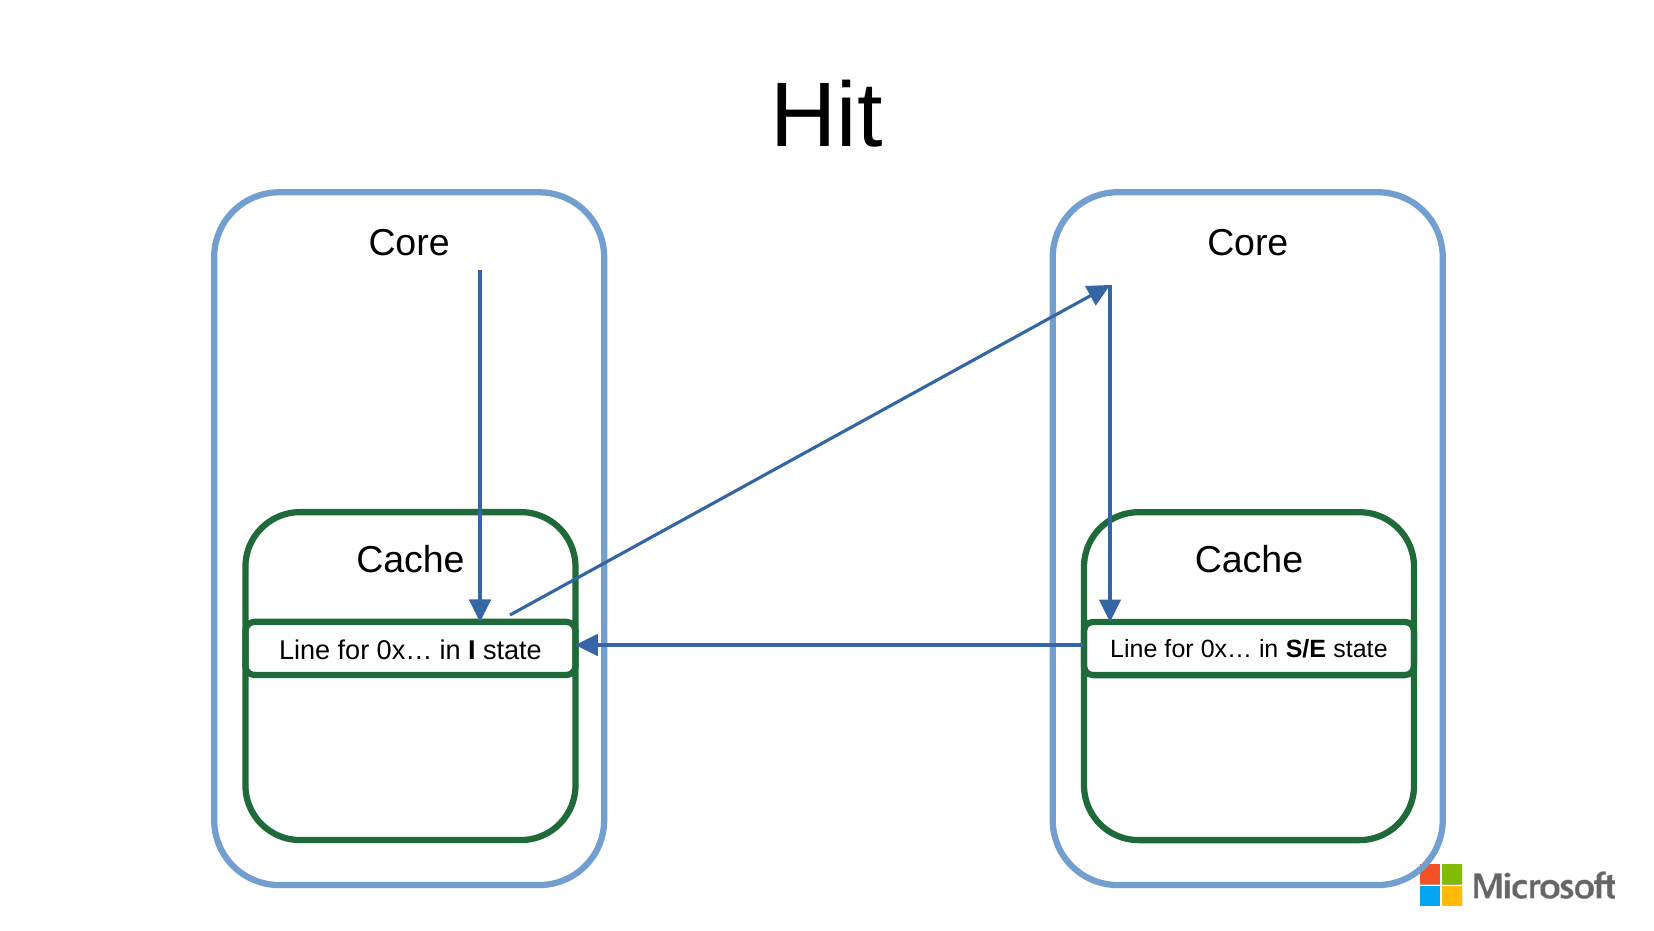

# Hit
Core
Core
Cache
Cache
Line for 0x… in I state
Line for 0x… in S/E state